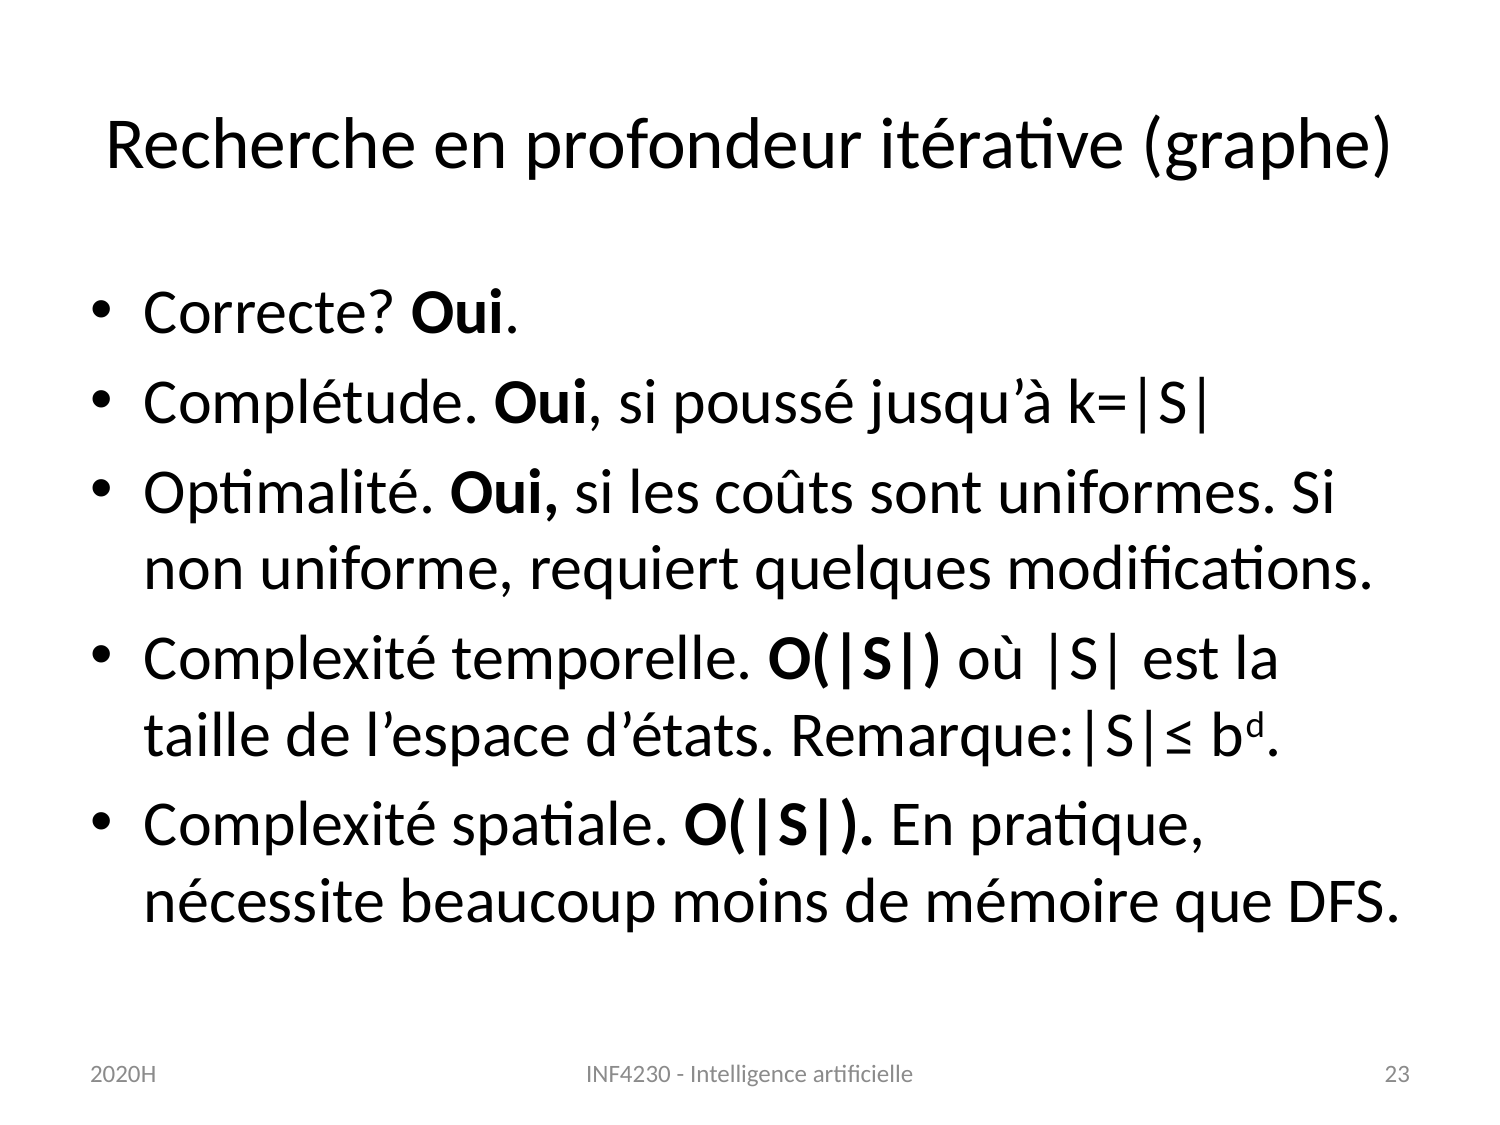

# Recherche en profondeur itérative (graphe)
Correcte? Oui.
Complétude. Oui, si poussé jusqu’à k=|S|
Optimalité. Oui, si les coûts sont uniformes. Si non uniforme, requiert quelques modifications.
Complexité temporelle. O(|S|) où |S| est la taille de l’espace d’états. Remarque:|S|≤ bd.
Complexité spatiale. O(|S|). En pratique, nécessite beaucoup moins de mémoire que DFS.
2020H
INF4230 - Intelligence artificielle